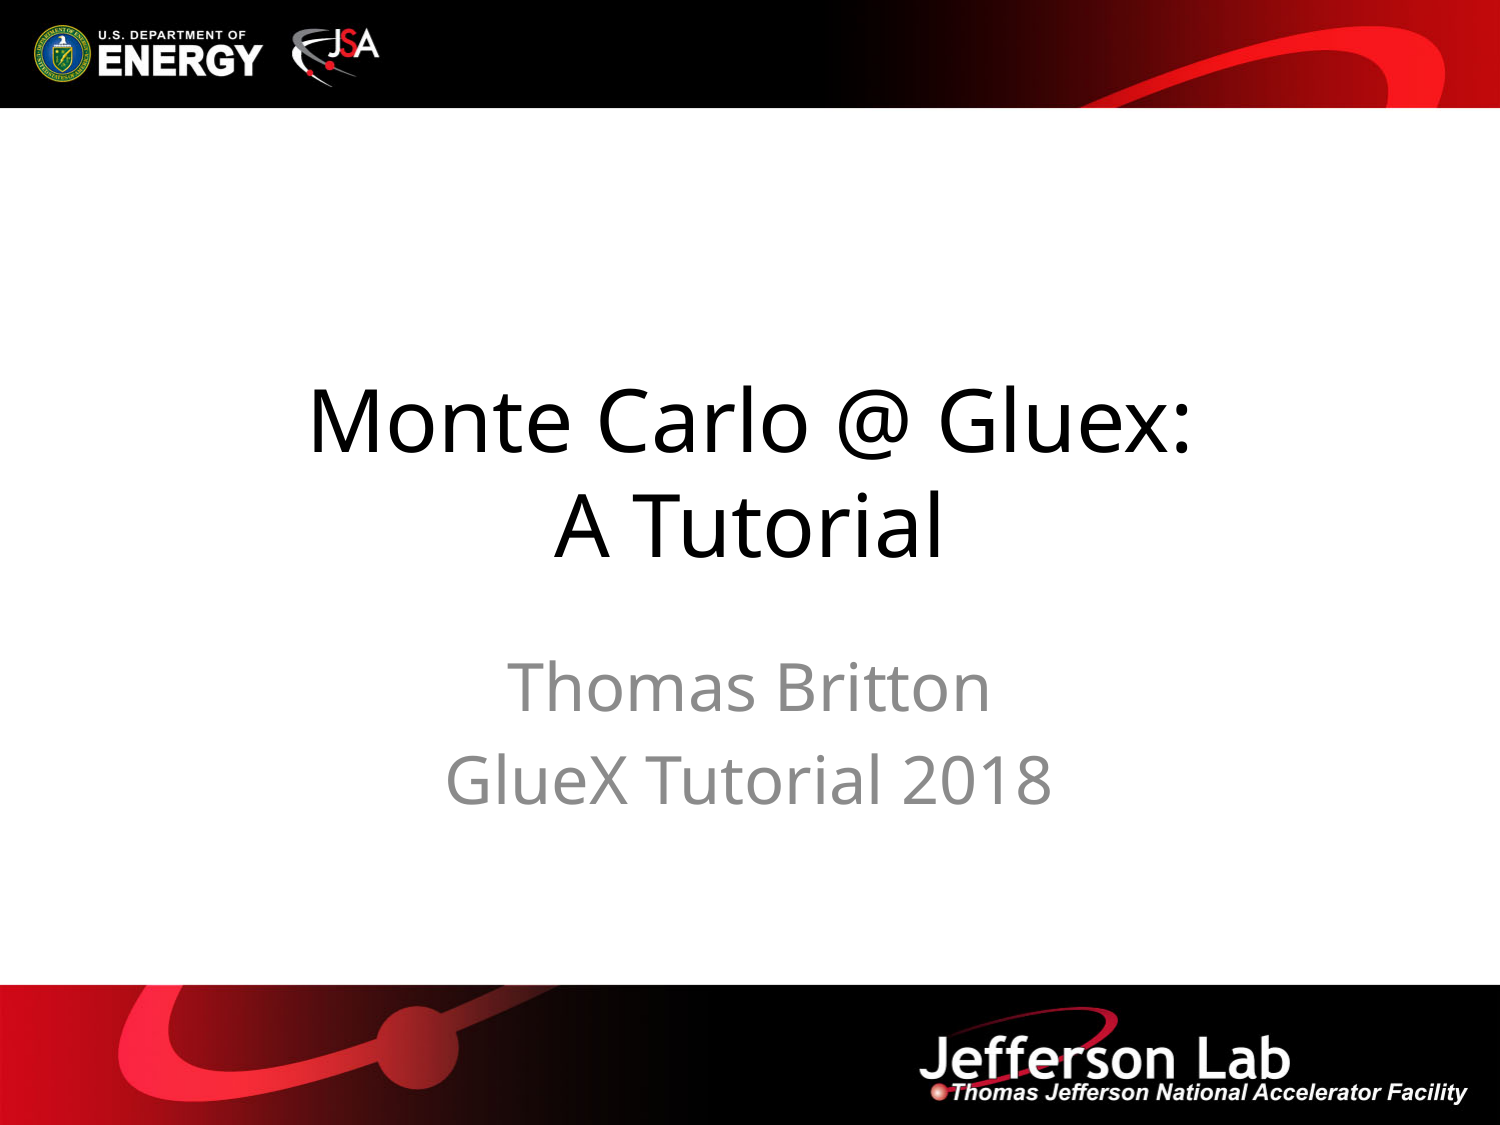

# Monte Carlo @ Gluex: A Tutorial
Thomas Britton
GlueX Tutorial 2018